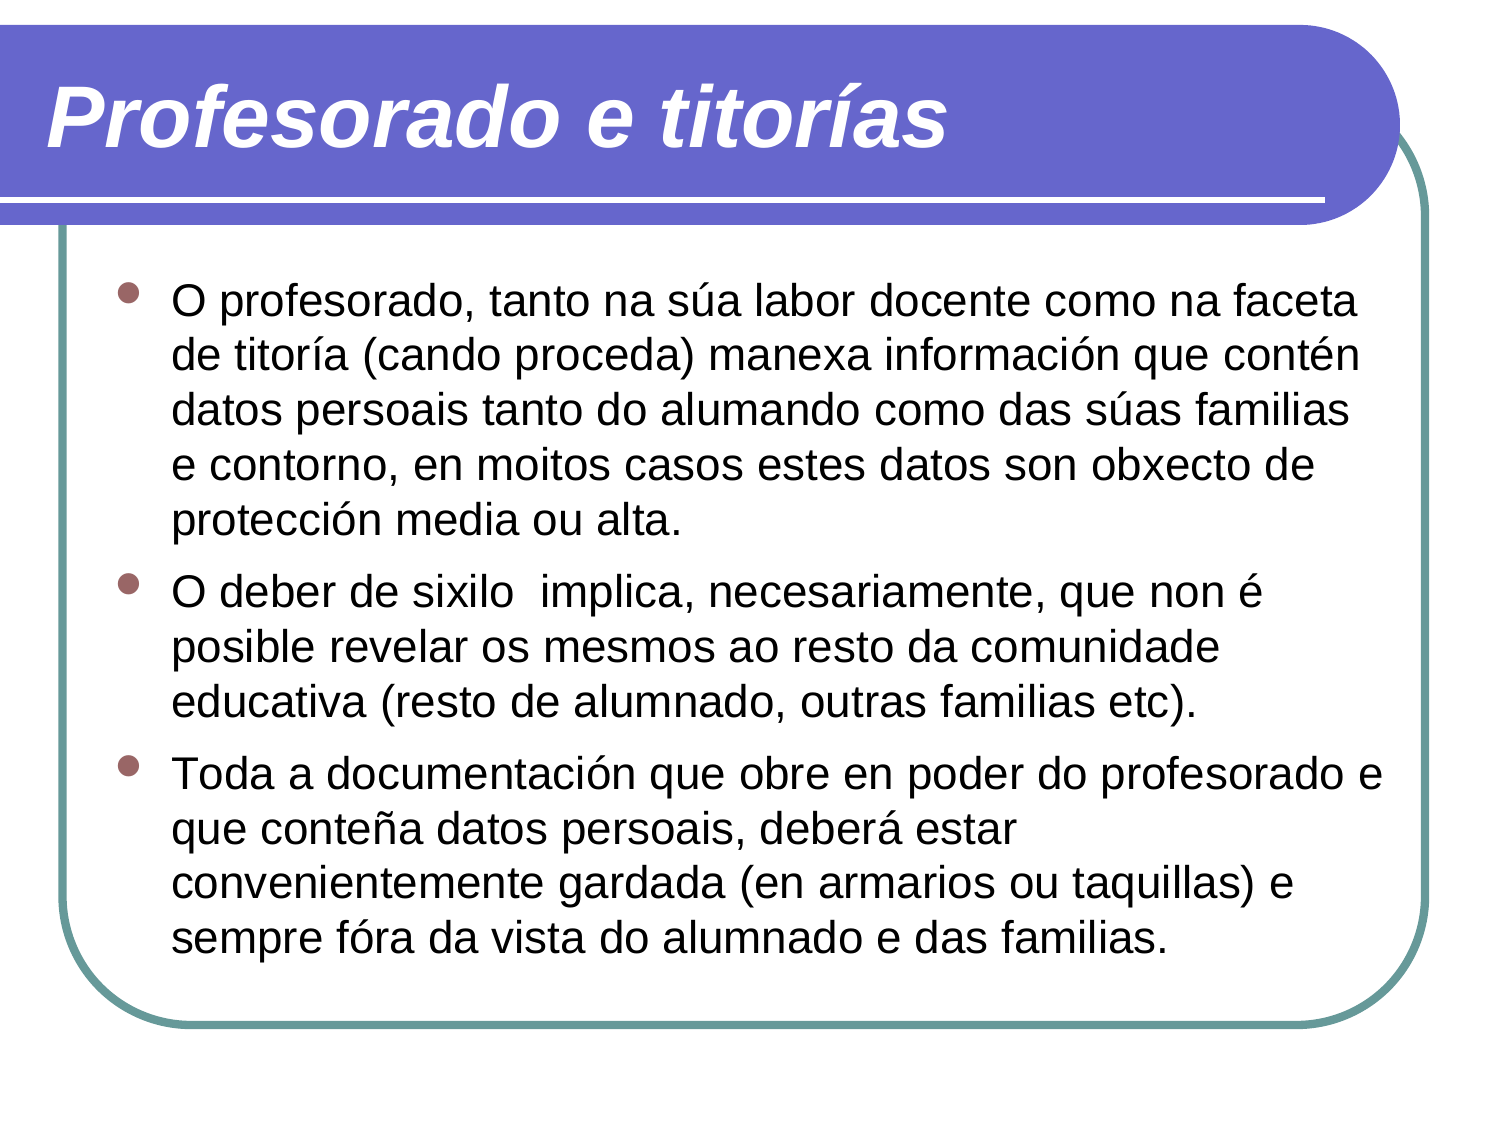

# Profesorado e titorías
O profesorado, tanto na súa labor docente como na faceta de titoría (cando proceda) manexa información que contén datos persoais tanto do alumando como das súas familias e contorno, en moitos casos estes datos son obxecto de protección media ou alta.
O deber de sixilo implica, necesariamente, que non é posible revelar os mesmos ao resto da comunidade educativa (resto de alumnado, outras familias etc).
Toda a documentación que obre en poder do profesorado e que conteña datos persoais, deberá estar convenientemente gardada (en armarios ou taquillas) e sempre fóra da vista do alumnado e das familias.